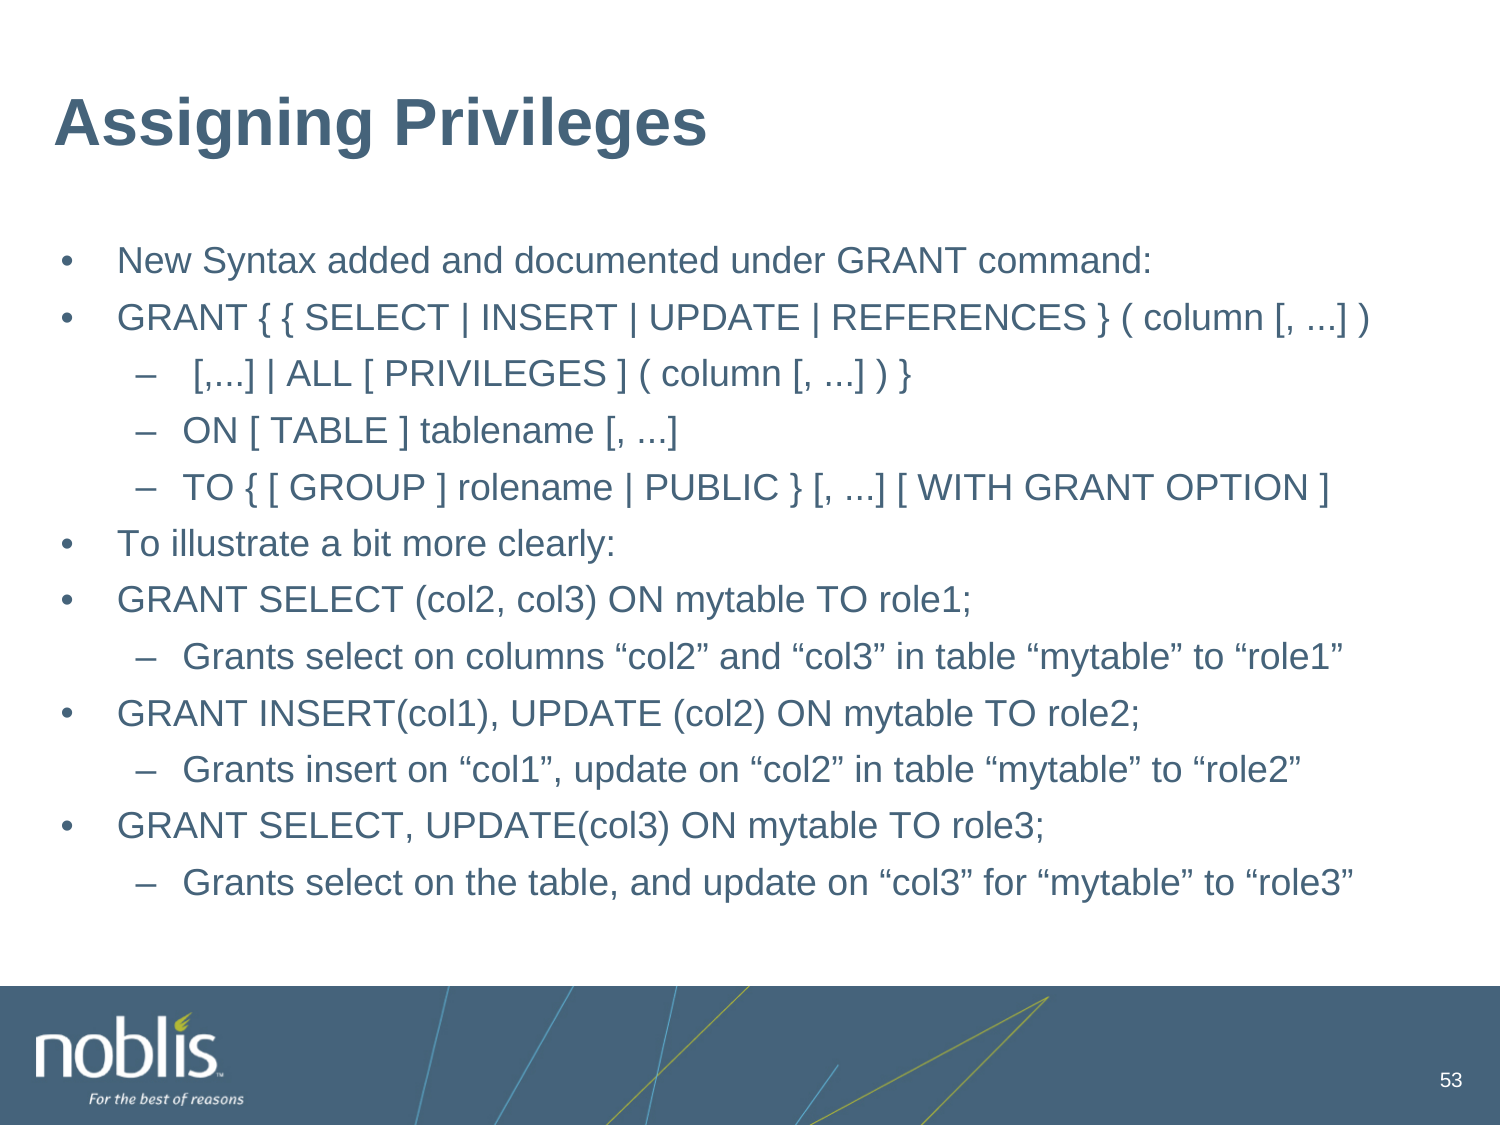

# Assigning Privileges
New Syntax added and documented under GRANT command:
GRANT { { SELECT | INSERT | UPDATE | REFERENCES } ( column [, ...] )
 [,...] | ALL [ PRIVILEGES ] ( column [, ...] ) }
ON [ TABLE ] tablename [, ...]
TO { [ GROUP ] rolename | PUBLIC } [, ...] [ WITH GRANT OPTION ]
To illustrate a bit more clearly:
GRANT SELECT (col2, col3) ON mytable TO role1;
Grants select on columns “col2” and “col3” in table “mytable” to “role1”
GRANT INSERT(col1), UPDATE (col2) ON mytable TO role2;
Grants insert on “col1”, update on “col2” in table “mytable” to “role2”
GRANT SELECT, UPDATE(col3) ON mytable TO role3;
Grants select on the table, and update on “col3” for “mytable” to “role3”